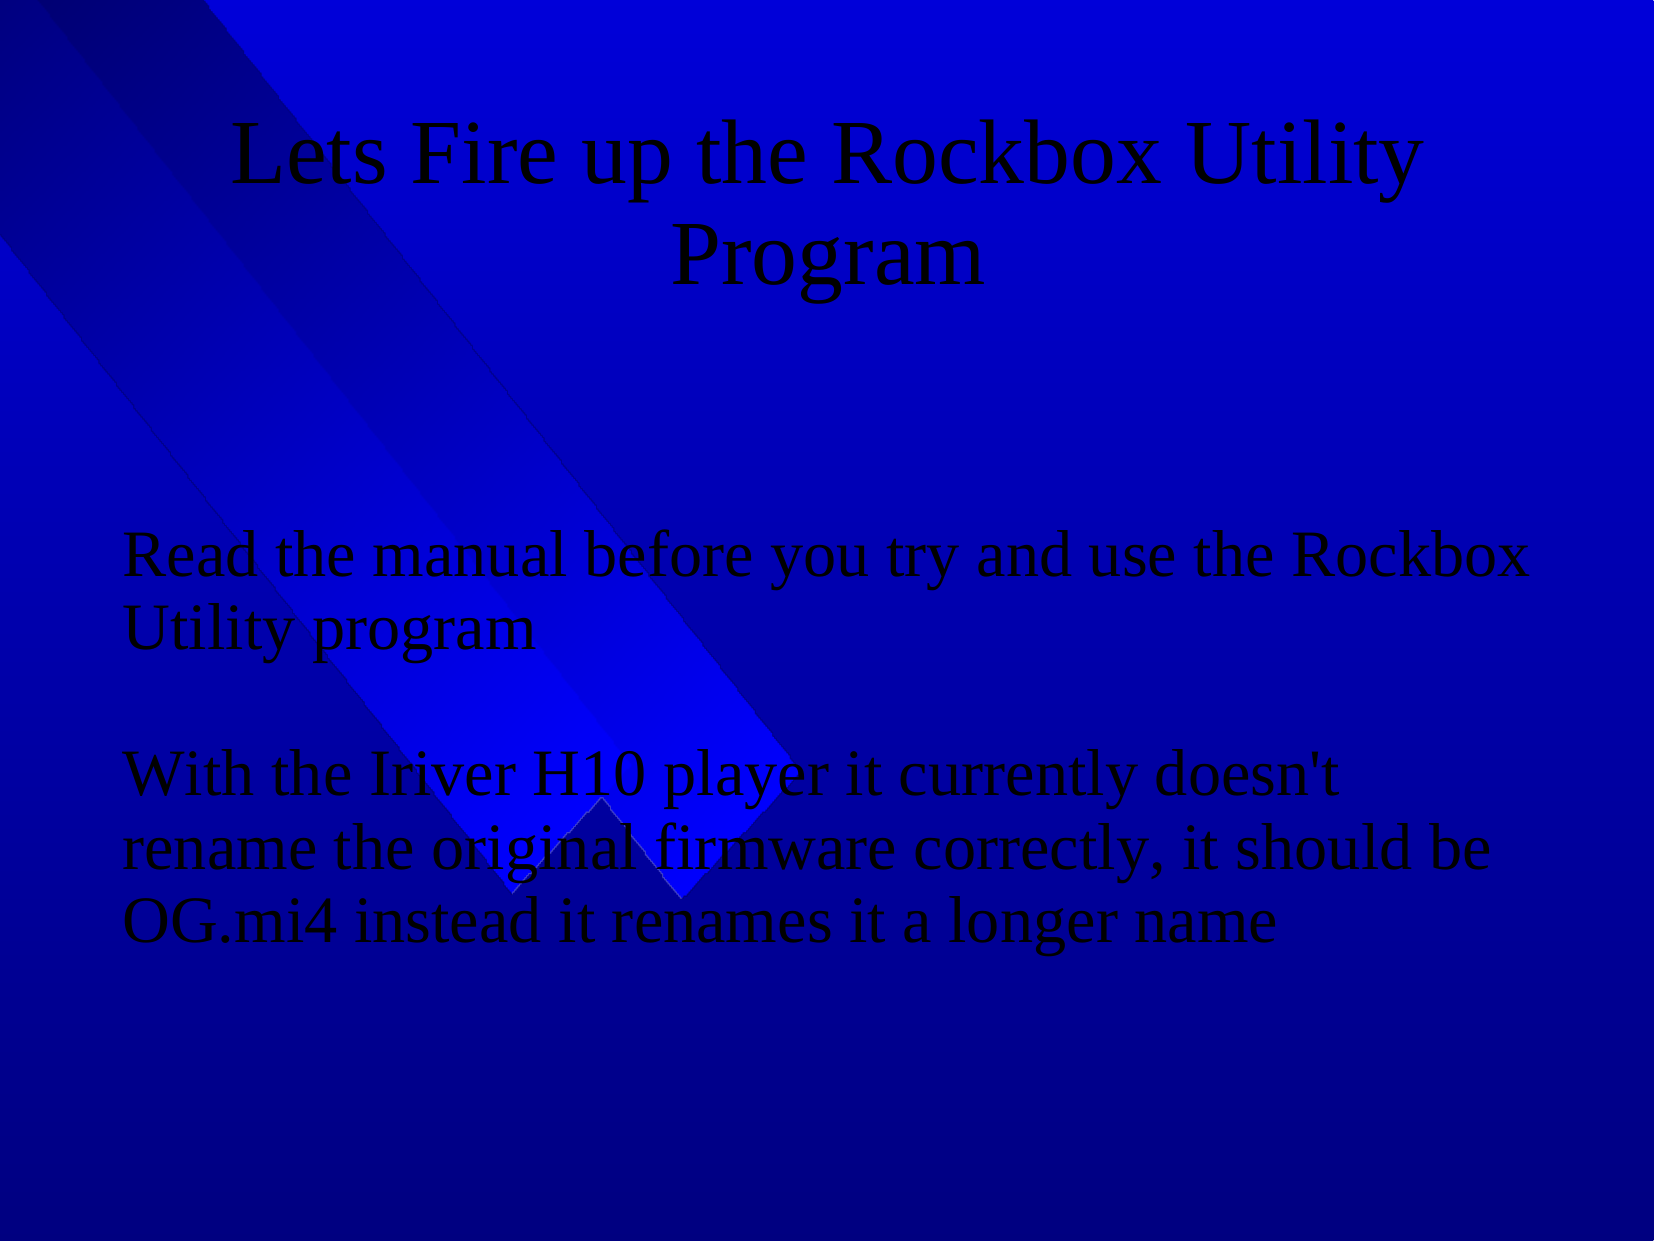

# Lets Fire up the Rockbox Utility Program
Read the manual before you try and use the Rockbox Utility program
With the Iriver H10 player it currently doesn't rename the original firmware correctly, it should be OG.mi4 instead it renames it a longer name